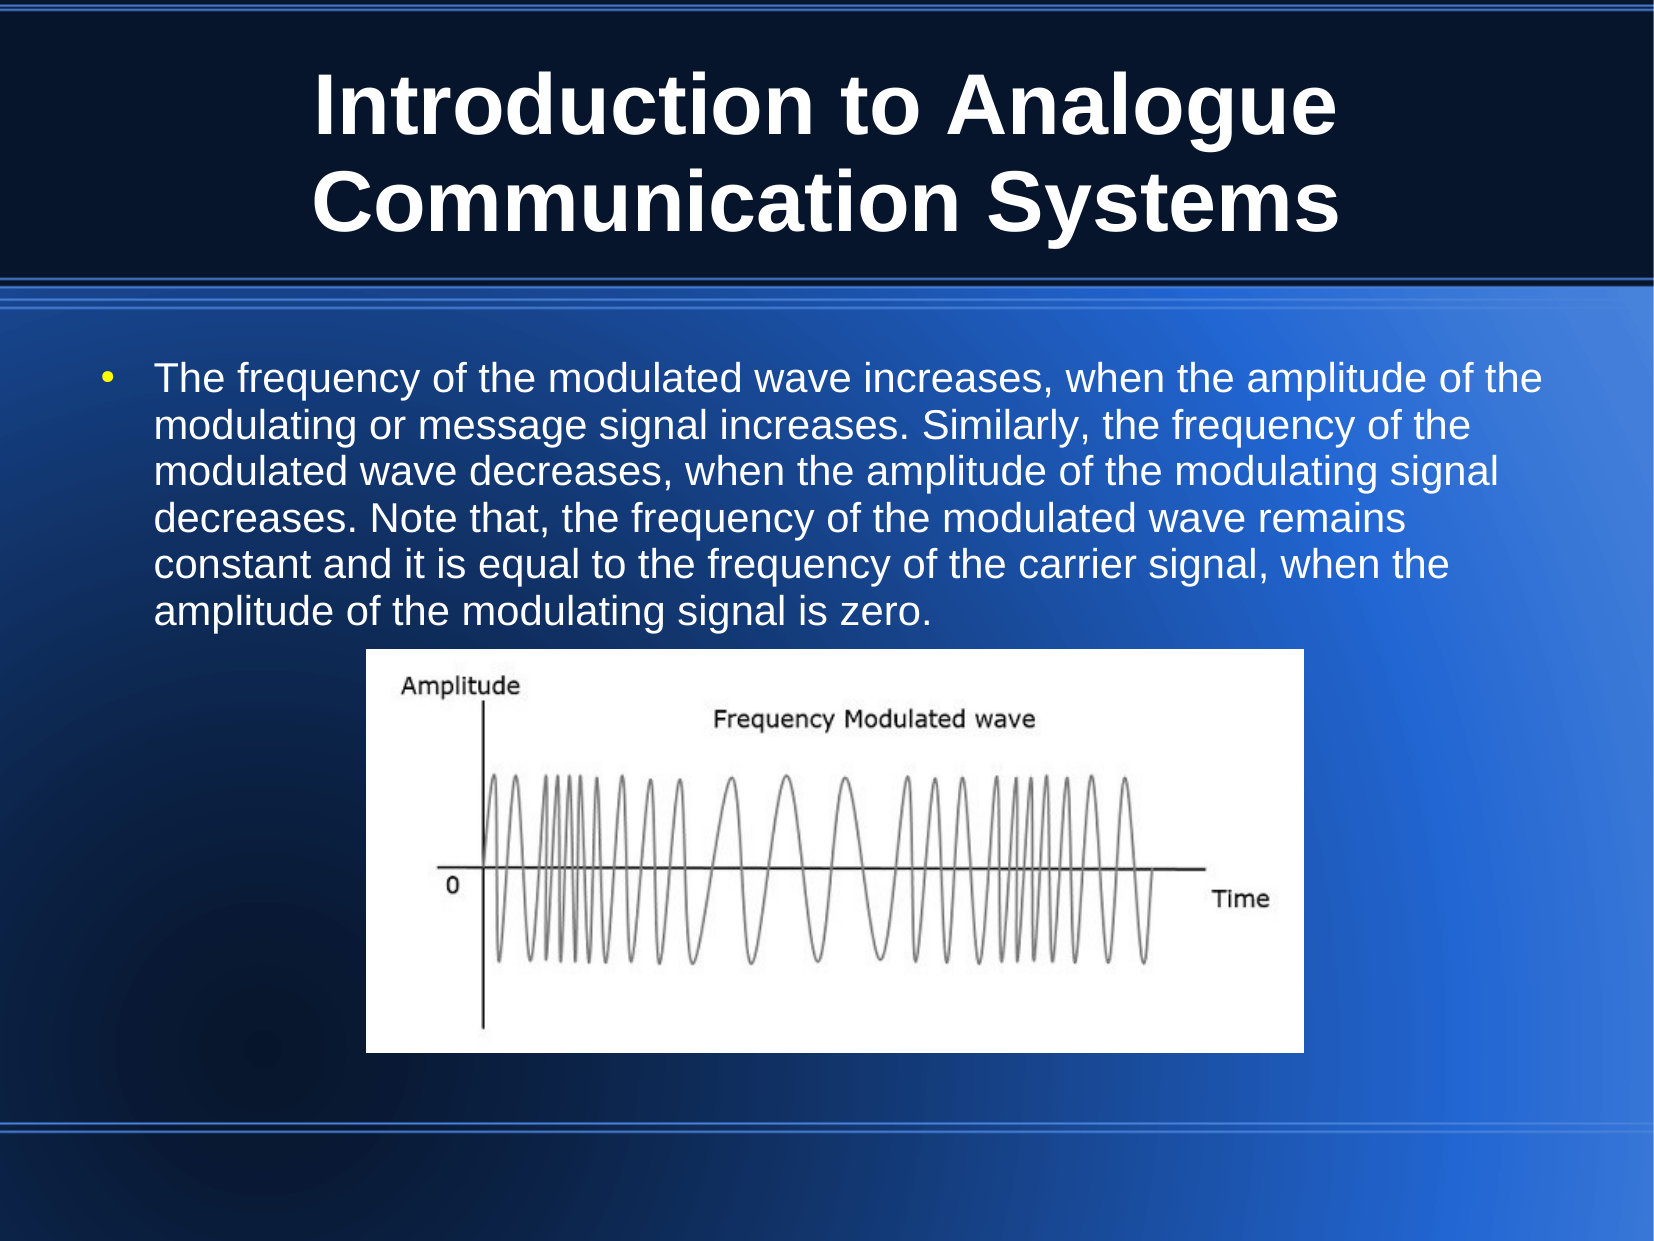

# Introduction to Analogue Communication Systems
The frequency of the modulated wave increases, when the amplitude of the modulating or message signal increases. Similarly, the frequency of the modulated wave decreases, when the amplitude of the modulating signal decreases. Note that, the frequency of the modulated wave remains constant and it is equal to the frequency of the carrier signal, when the amplitude of the modulating signal is zero.